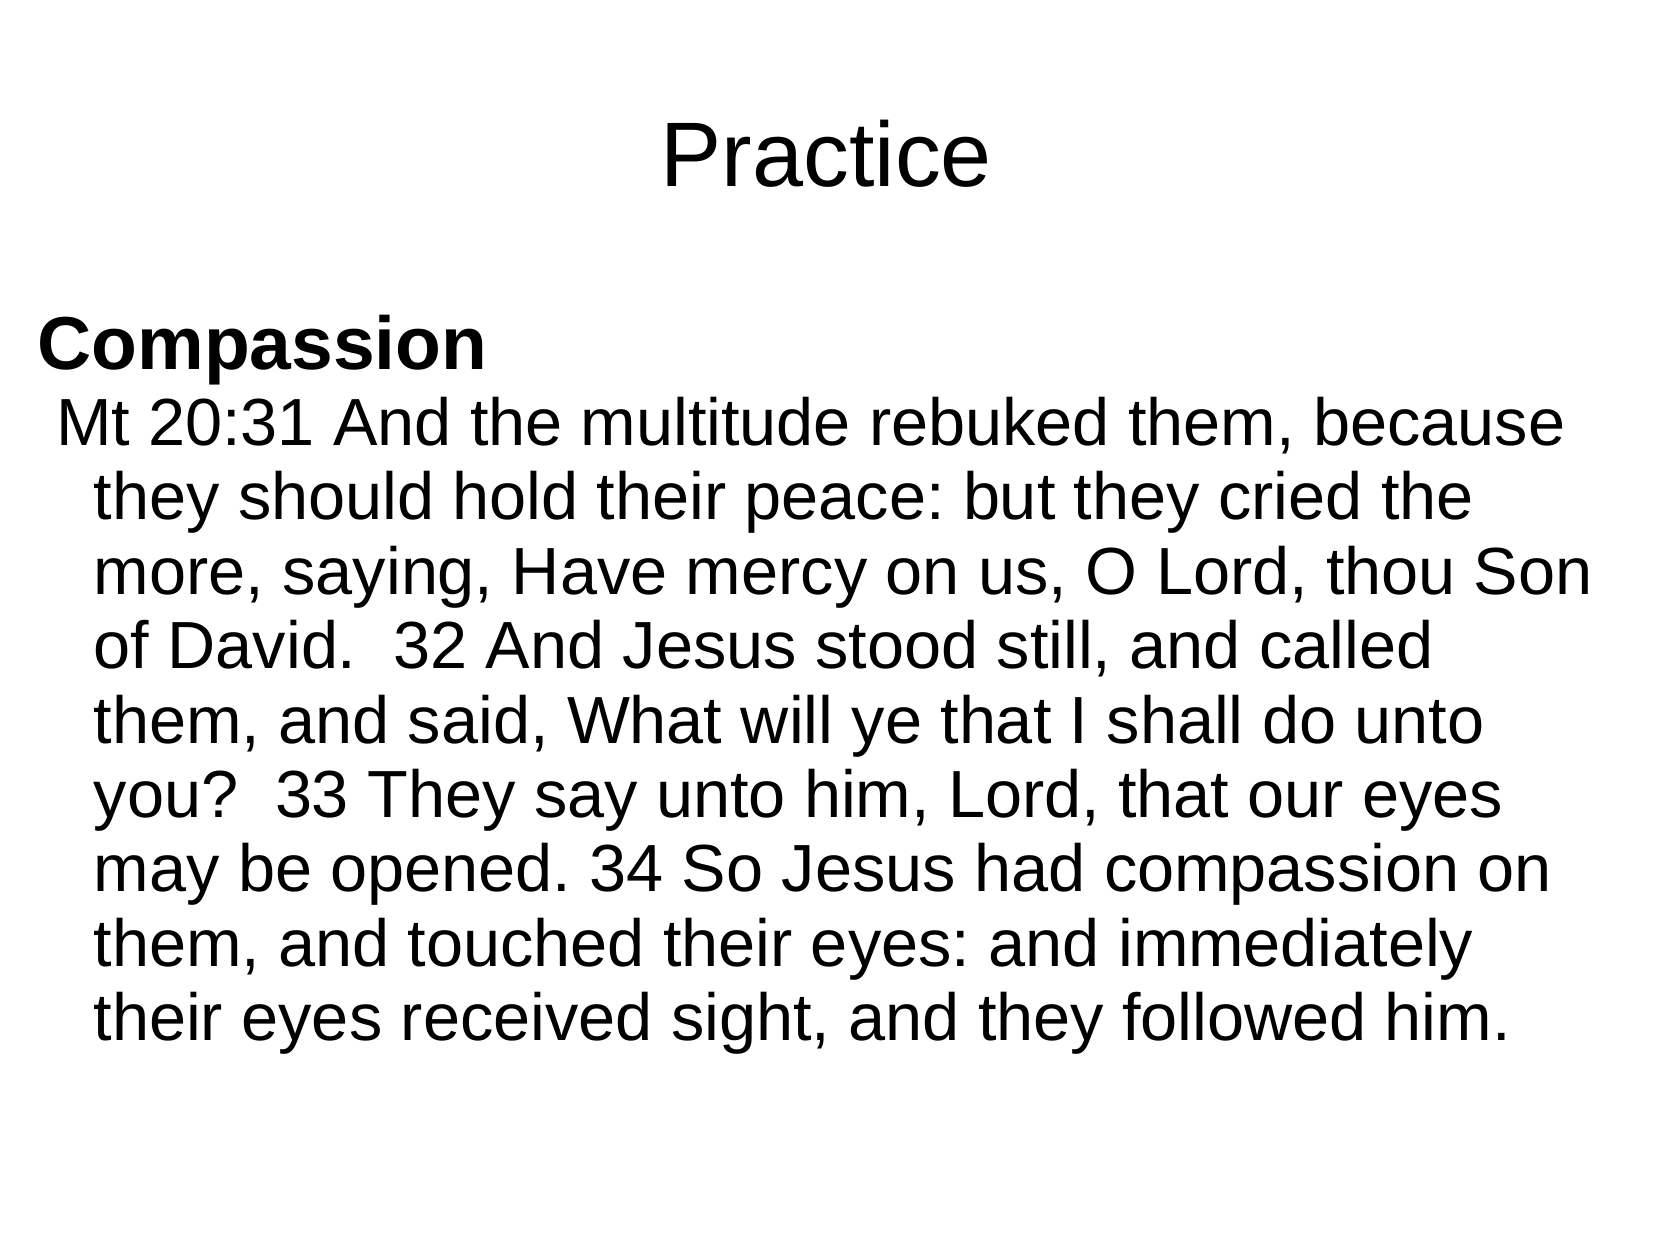

# Practice
Compassion
 Mt 20:31 And the multitude rebuked them, because they should hold their peace: but they cried the more, saying, Have mercy on us, O Lord, thou Son of David. 32 And Jesus stood still, and called them, and said, What will ye that I shall do unto you? 33 They say unto him, Lord, that our eyes may be opened. 34 So Jesus had compassion on them, and touched their eyes: and immediately their eyes received sight, and they followed him.